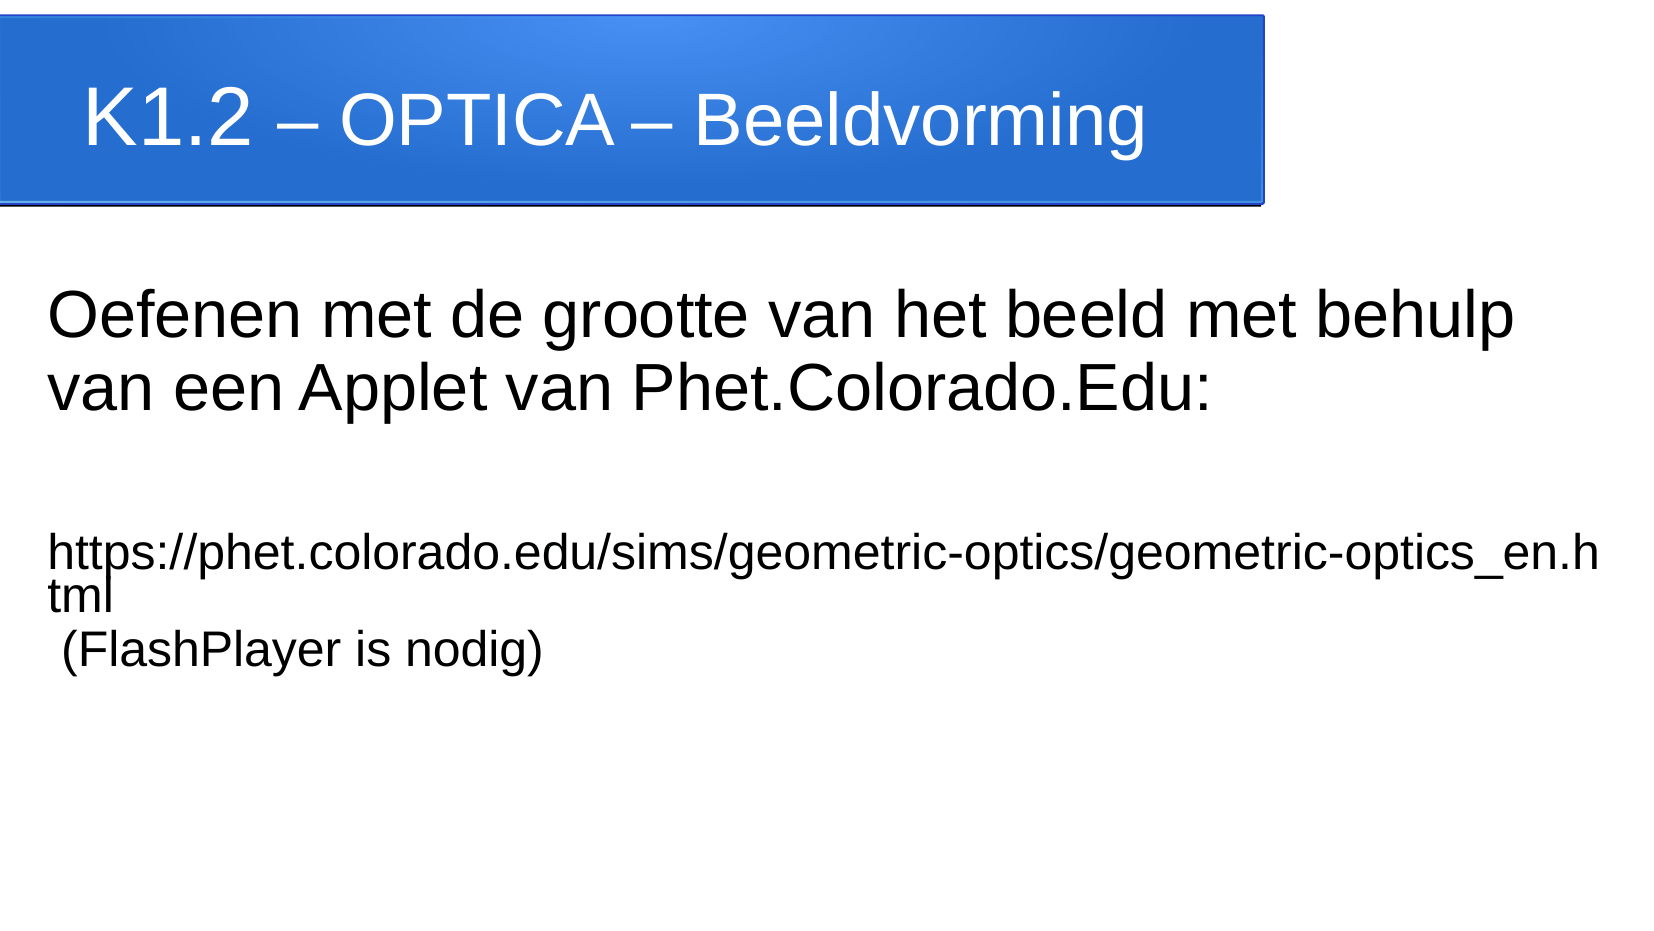

# K1.2 – OPTICA – Beeldvorming
Oefenen met de grootte van het beeld met behulp van een Applet van Phet.Colorado.Edu:
https://phet.colorado.edu/sims/geometric-optics/geometric-optics_en.html (FlashPlayer is nodig)